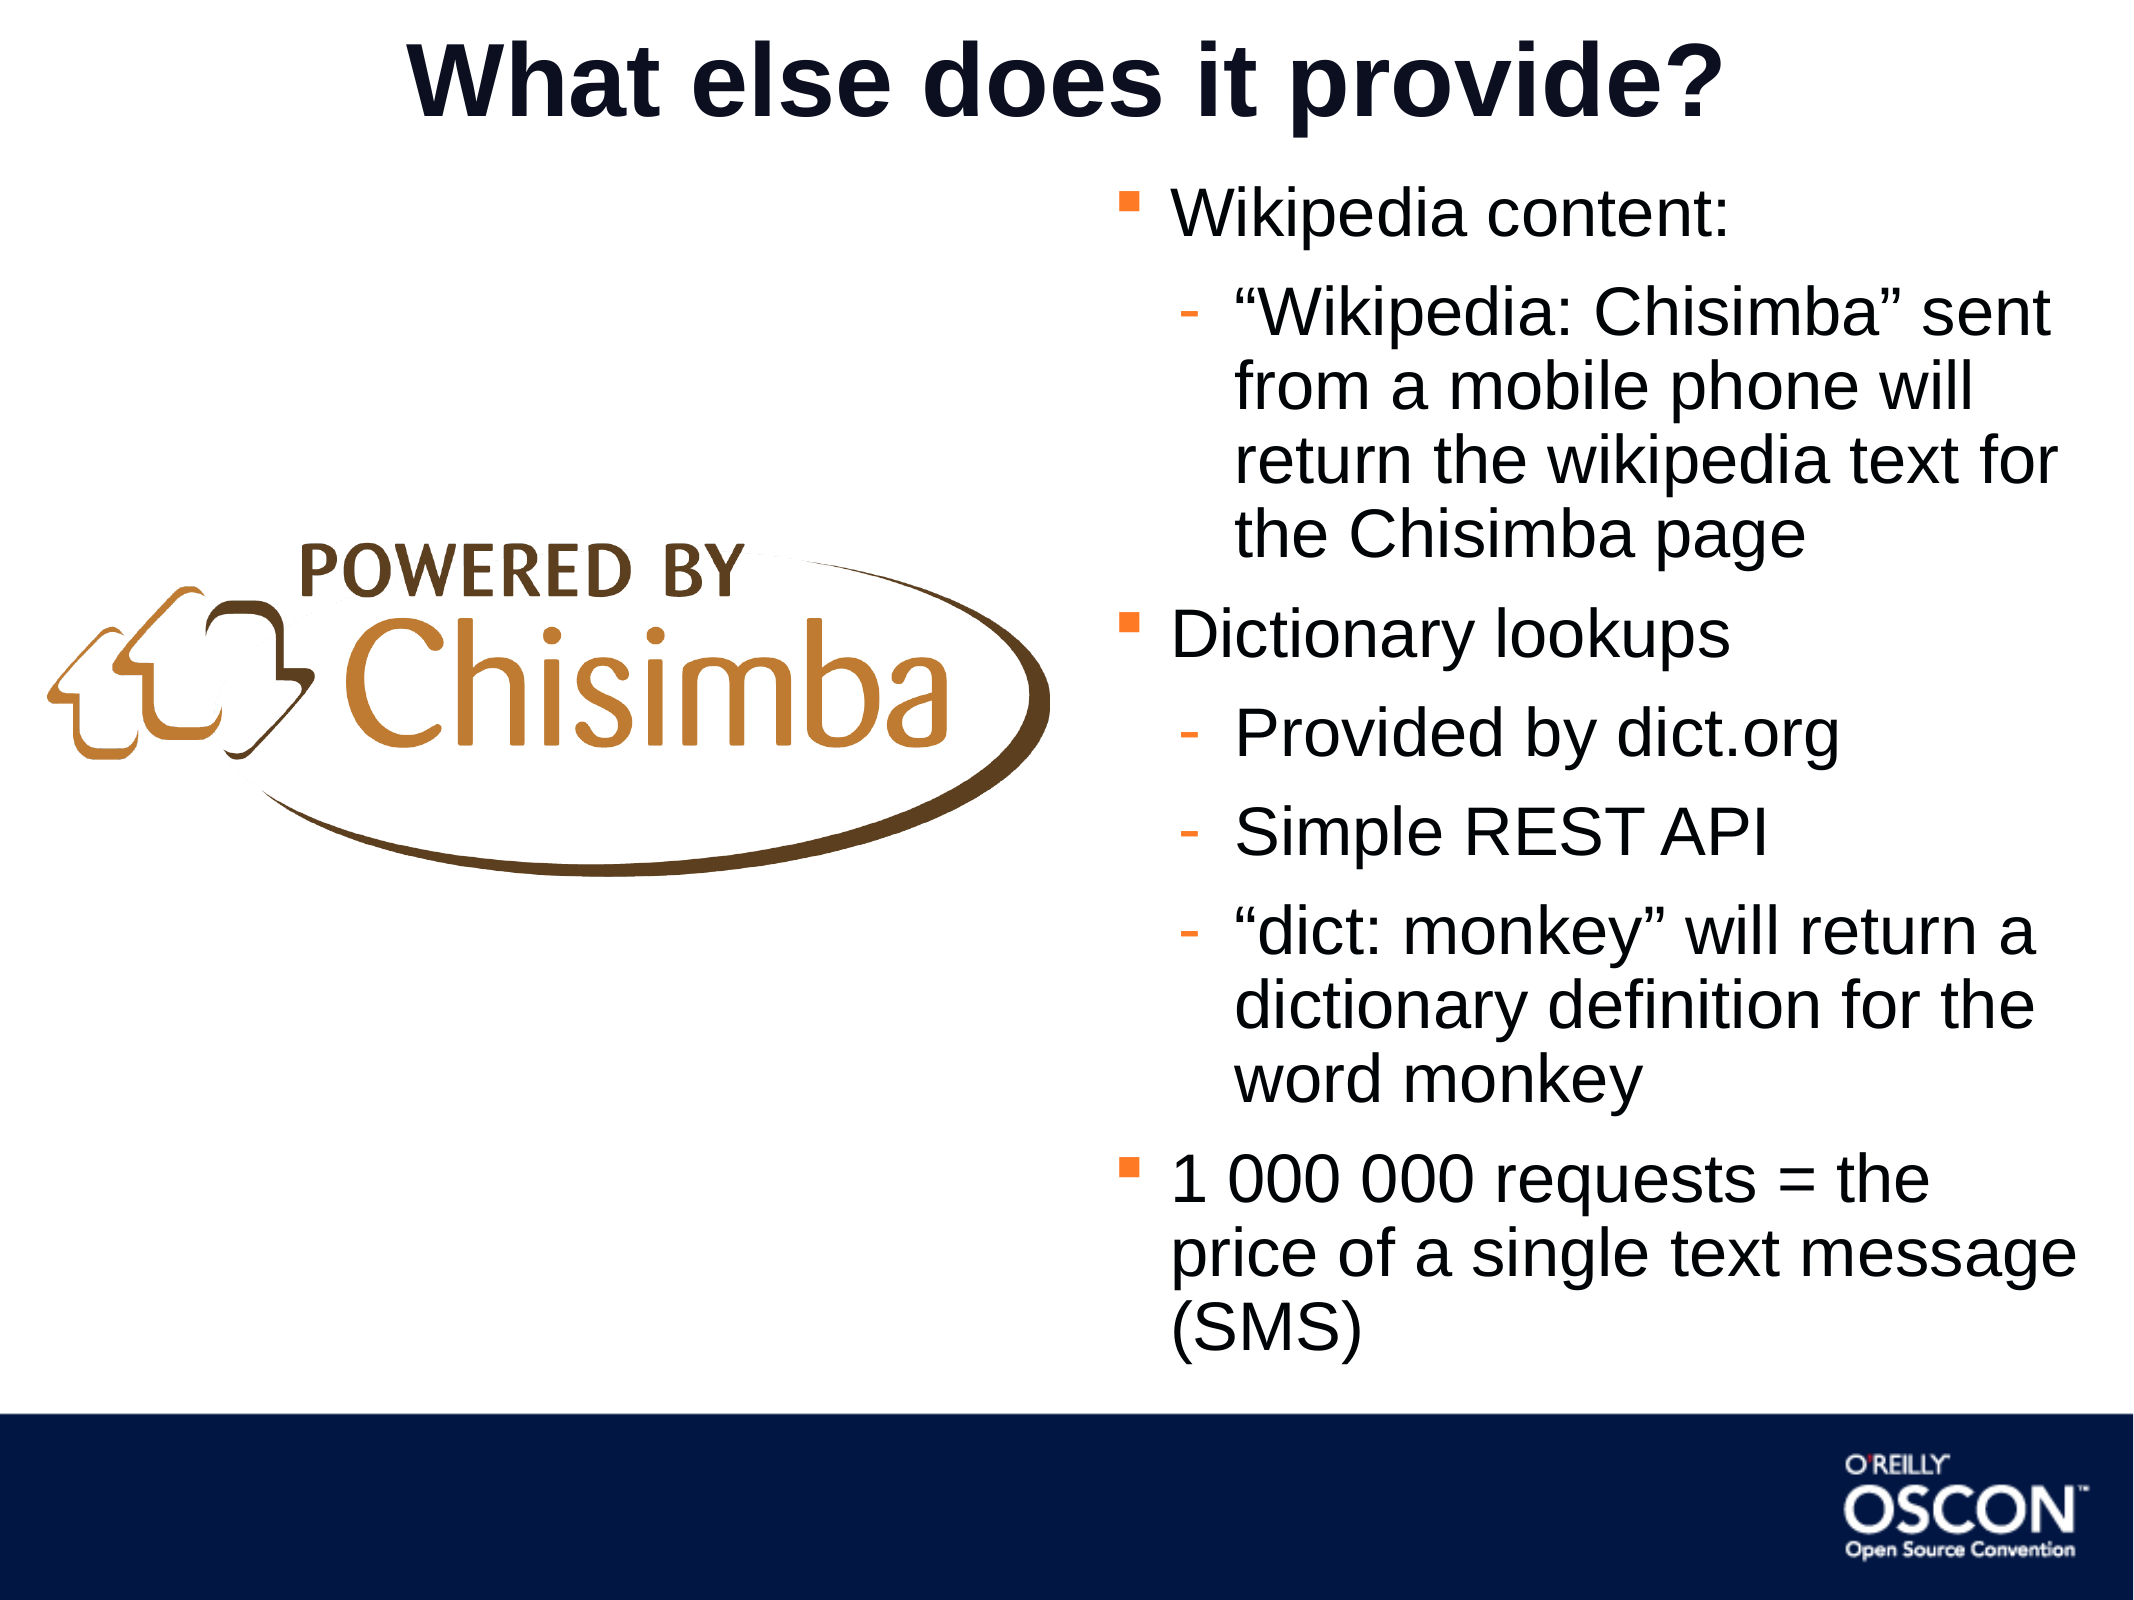

# What else does it provide?
Wikipedia content:
“Wikipedia: Chisimba” sent from a mobile phone will return the wikipedia text for the Chisimba page
Dictionary lookups
Provided by dict.org
Simple REST API
“dict: monkey” will return a dictionary definition for the word monkey
1 000 000 requests = the price of a single text message (SMS)